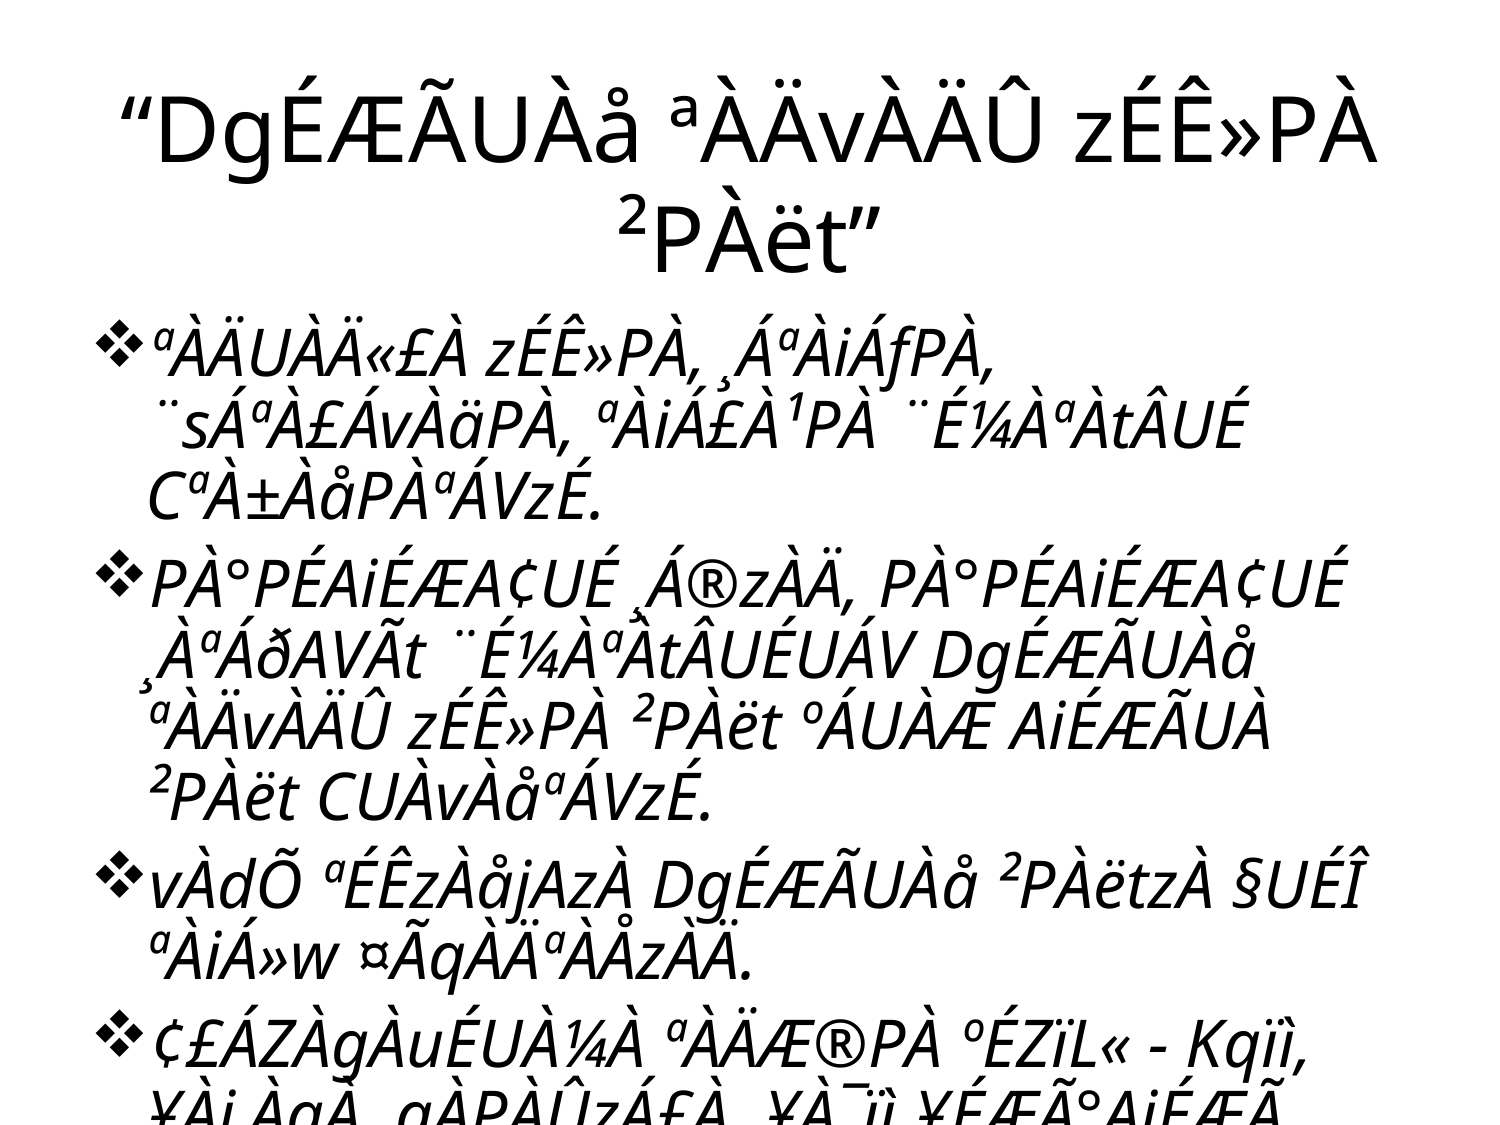

# “DgÉÆÃUÀå ªÀÄvÀÄÛ zÉÊ»PÀ ²PÀët”
ªÀÄUÀÄ«£À zÉÊ»PÀ, ¸ÁªÀiÁfPÀ, ¨sÁªÀ£ÁvÀäPÀ, ªÀiÁ£À¹PÀ ¨É¼ÀªÀtÂUÉ CªÀ±ÀåPÀªÁVzÉ.
PÀ°PÉAiÉÆA¢UÉ ¸Á®zÀÄ, PÀ°PÉAiÉÆA¢UÉ ¸ÀªÁðAVÃt ¨É¼ÀªÀtÂUÉUÁV DgÉÆÃUÀå ªÀÄvÀÄÛ zÉÊ»PÀ ²PÀët ºÁUÀÆ AiÉÆÃUÀ ²PÀët CUÀvÀåªÁVzÉ.
vÀdÕ ªÉÊzÀåjAzÀ DgÉÆÃUÀå ²PÀëtzÀ §UÉÎ ªÀiÁ»w ¤ÃqÀÄªÀÅzÀÄ.
¢£ÁZÀgÀuÉUÀ¼À ªÀÄÆ®PÀ ºÉZïL« - Kqïì, ¥Àj¸ÀgÀ, gÀPÀÛzÁ£À, ¥À¯ïì ¥ÉÆÃ°AiÉÆÃ ªÀiÁ»w ¤ÃqÀÄªÀÅzÀÄ.